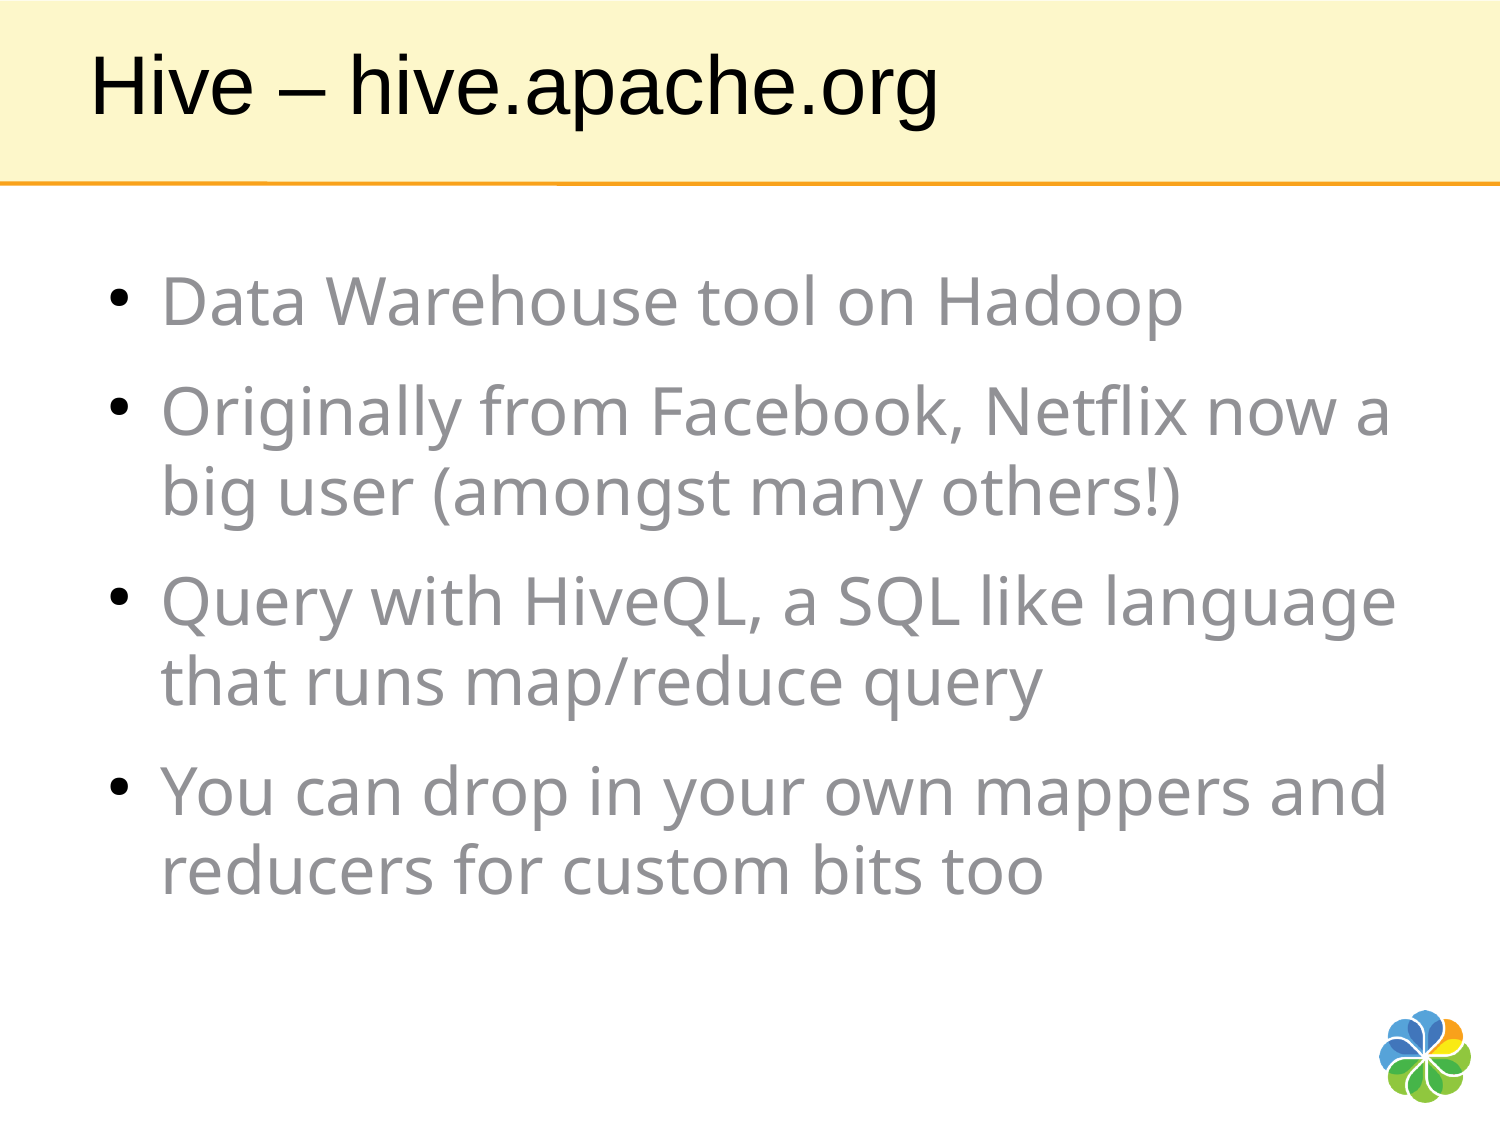

# Hive – hive.apache.org
Data Warehouse tool on Hadoop
Originally from Facebook, Netflix now a big user (amongst many others!)
Query with HiveQL, a SQL like language that runs map/reduce query
You can drop in your own mappers and reducers for custom bits too